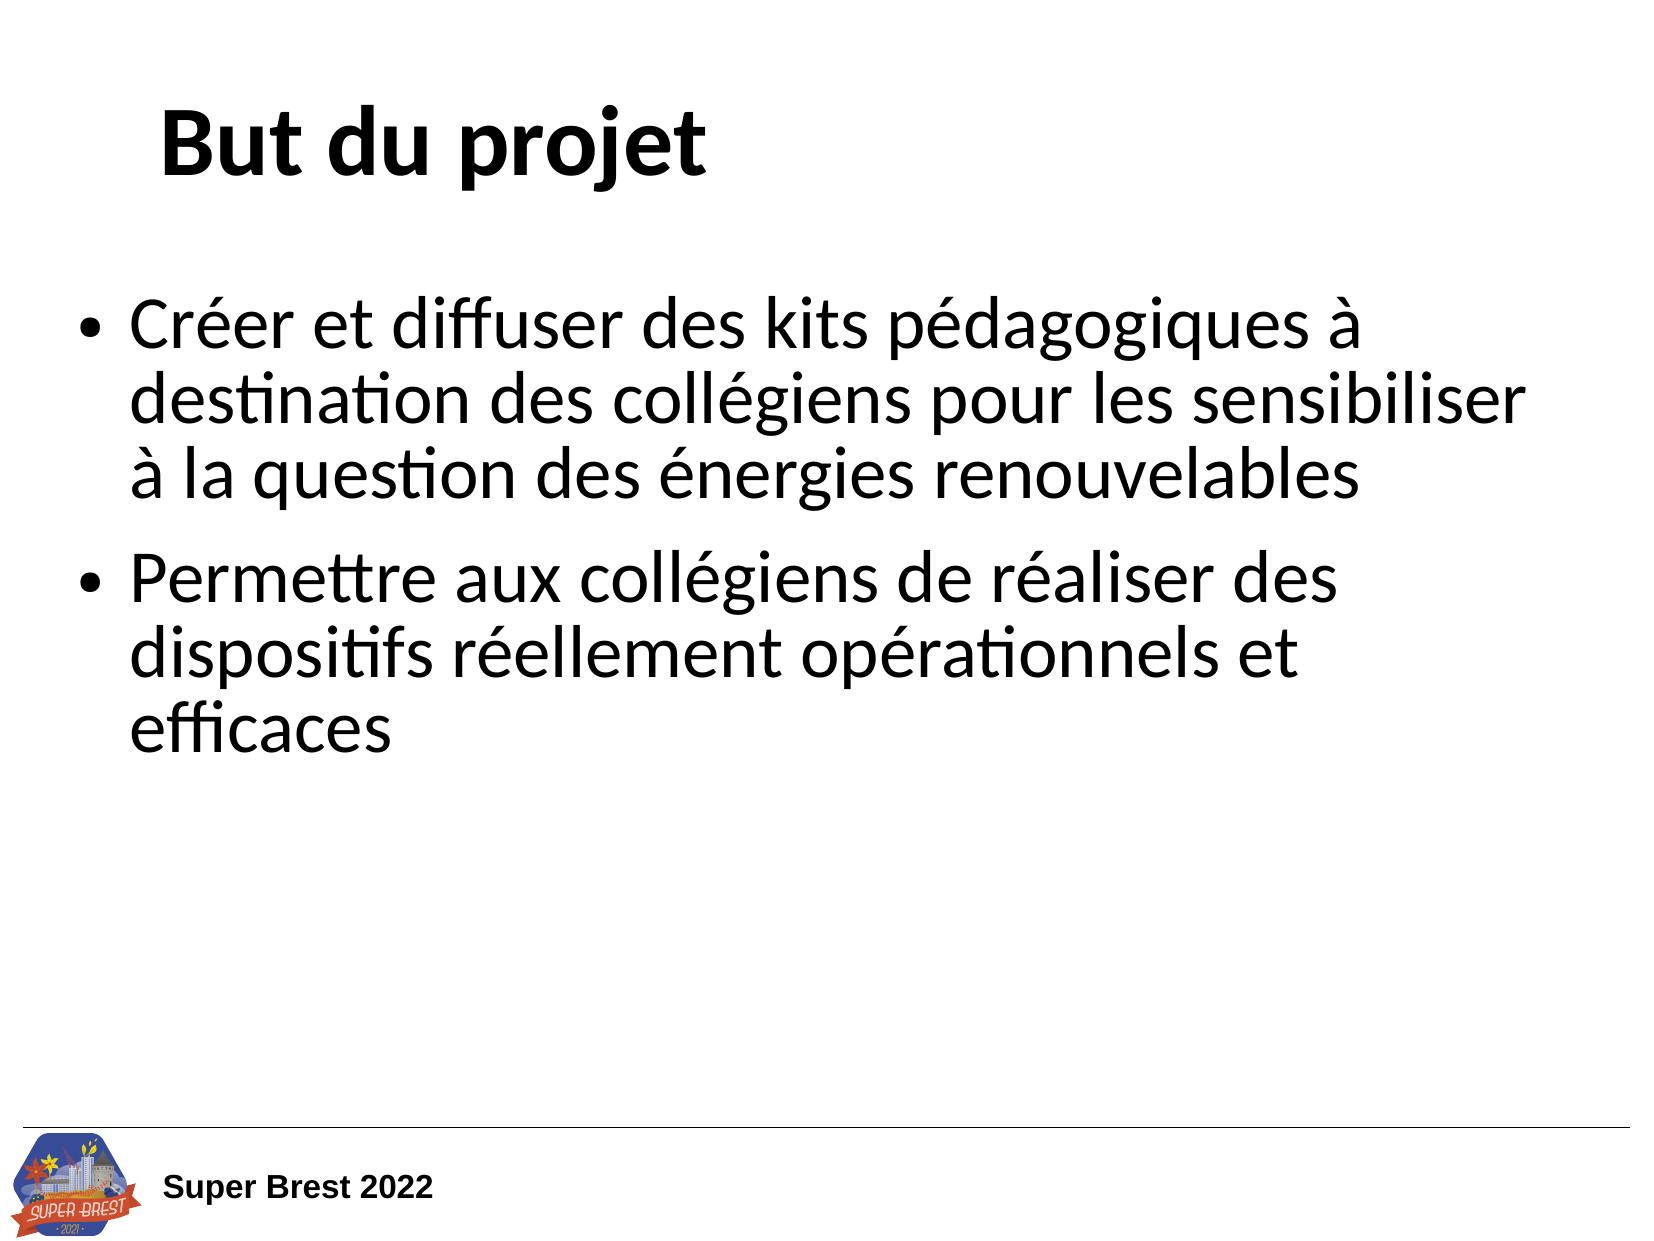

# But du projet
Créer et diffuser des kits pédagogiques à destination des collégiens pour les sensibiliser à la question des énergies renouvelables
Permettre aux collégiens de réaliser des dispositifs réellement opérationnels et efficaces
Super Brest 2022